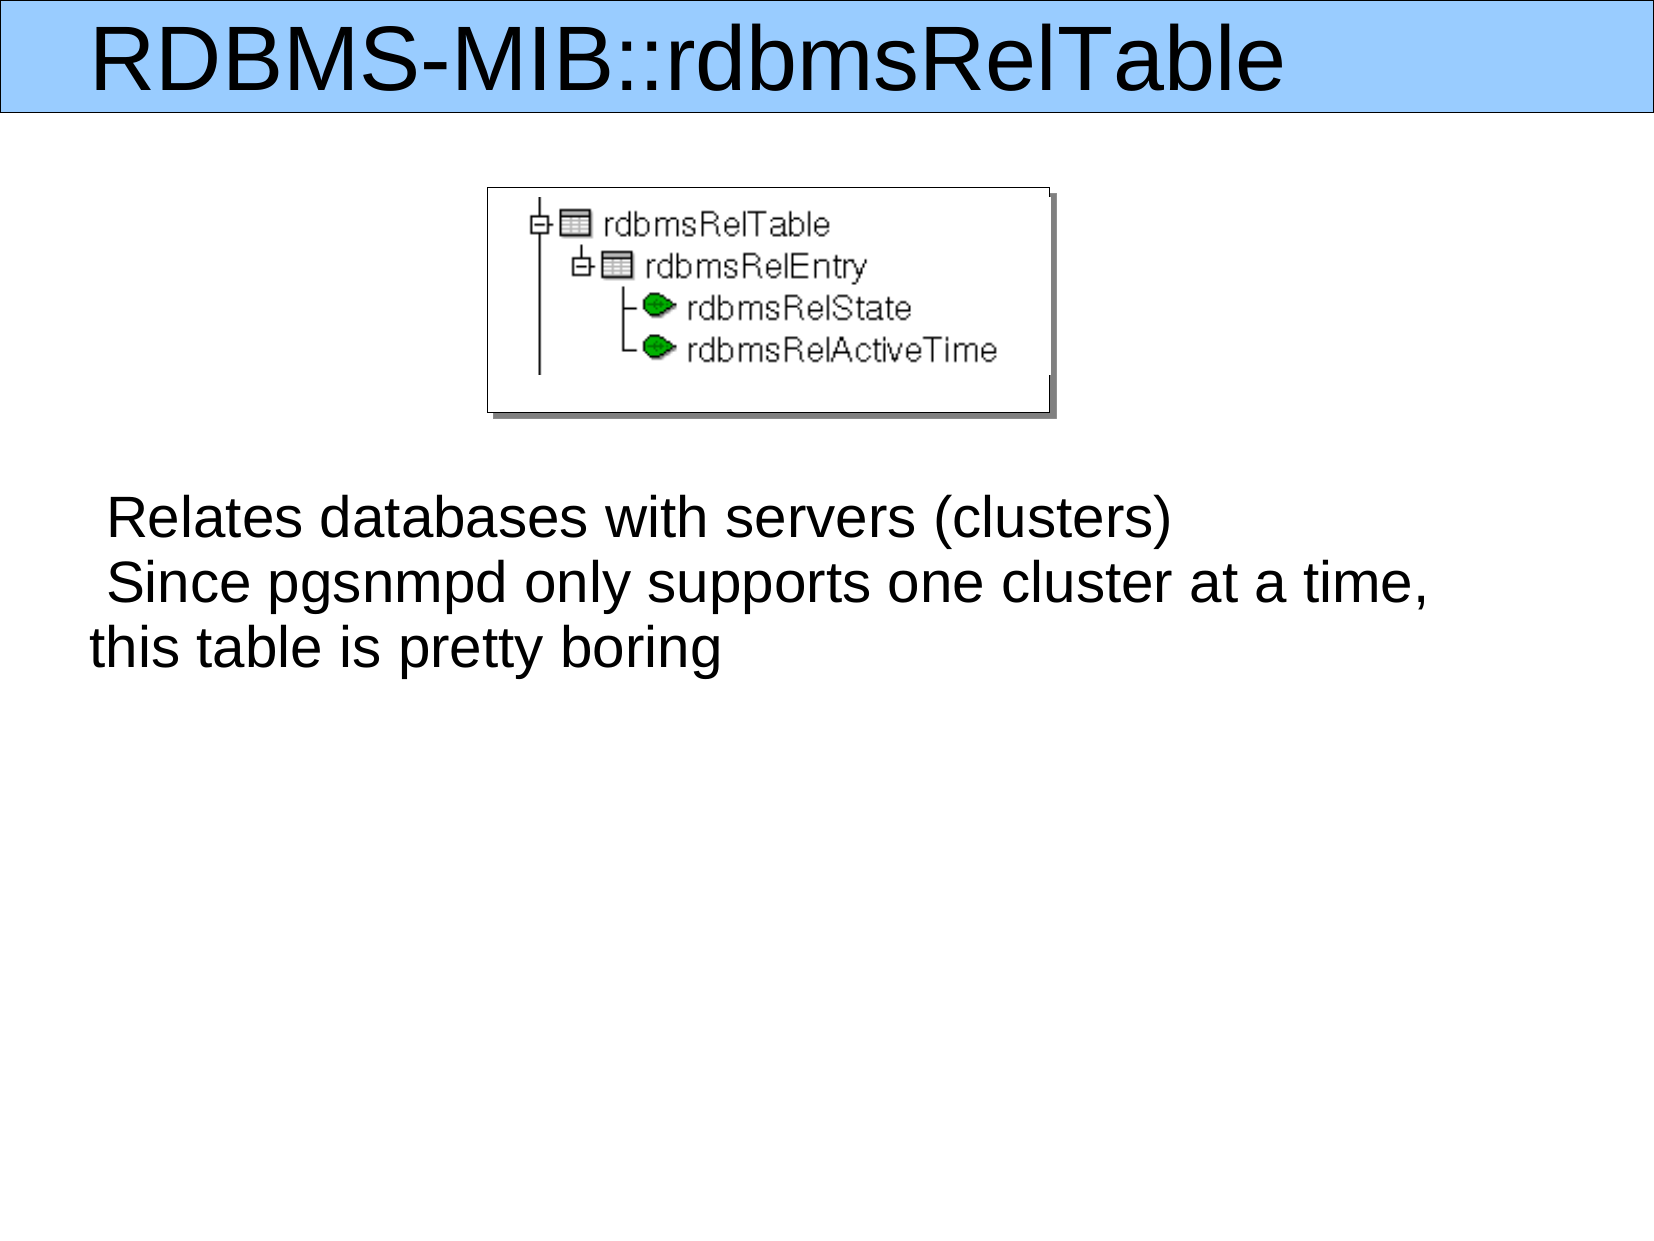

RDBMS-MIB::rdbmsRelTable
 Relates databases with servers (clusters)
 Since pgsnmpd only supports one cluster at a time, this table is pretty boring